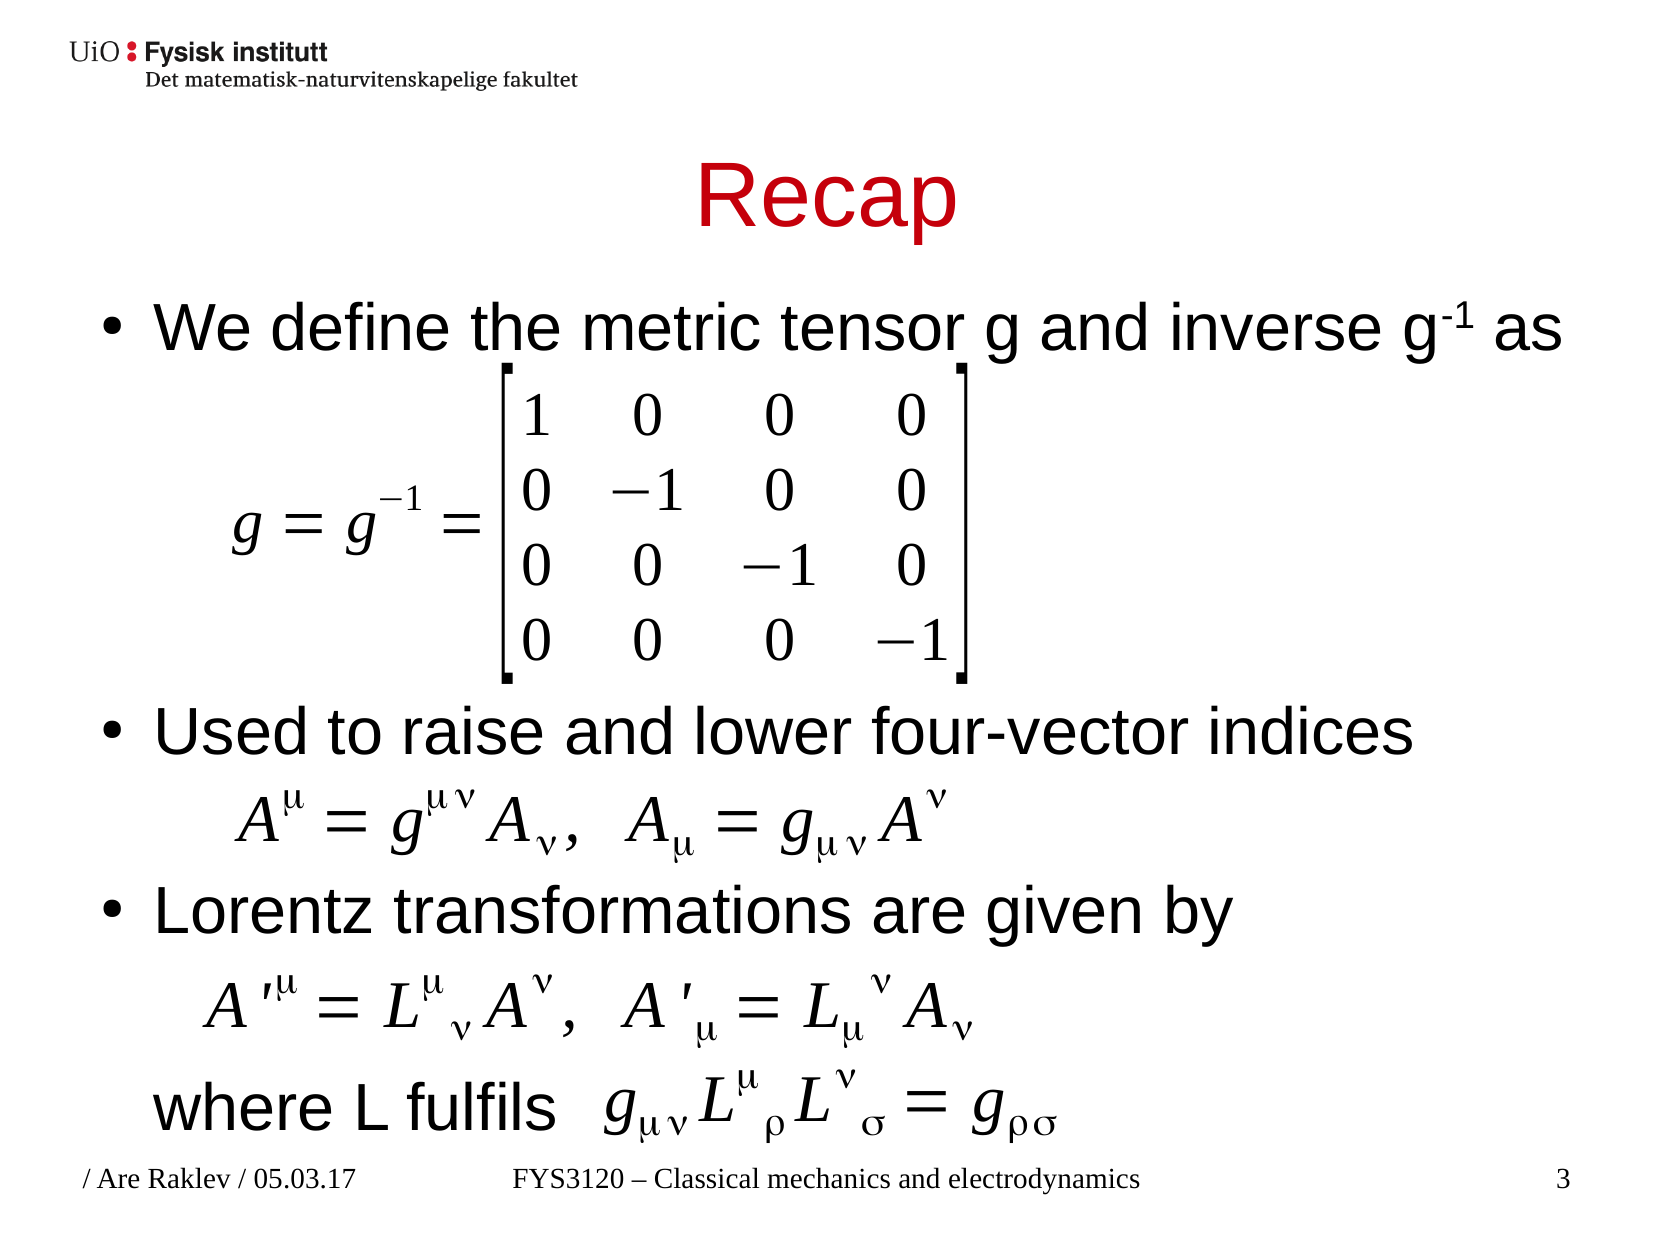

# Recap
We define the metric tensor g and inverse g-1 as
Used to raise and lower four-vector indices
Lorentz transformations are given by
where L fulfils
/ Are Raklev / 05.03.17
FYS3120 – Classical mechanics and electrodynamics
3